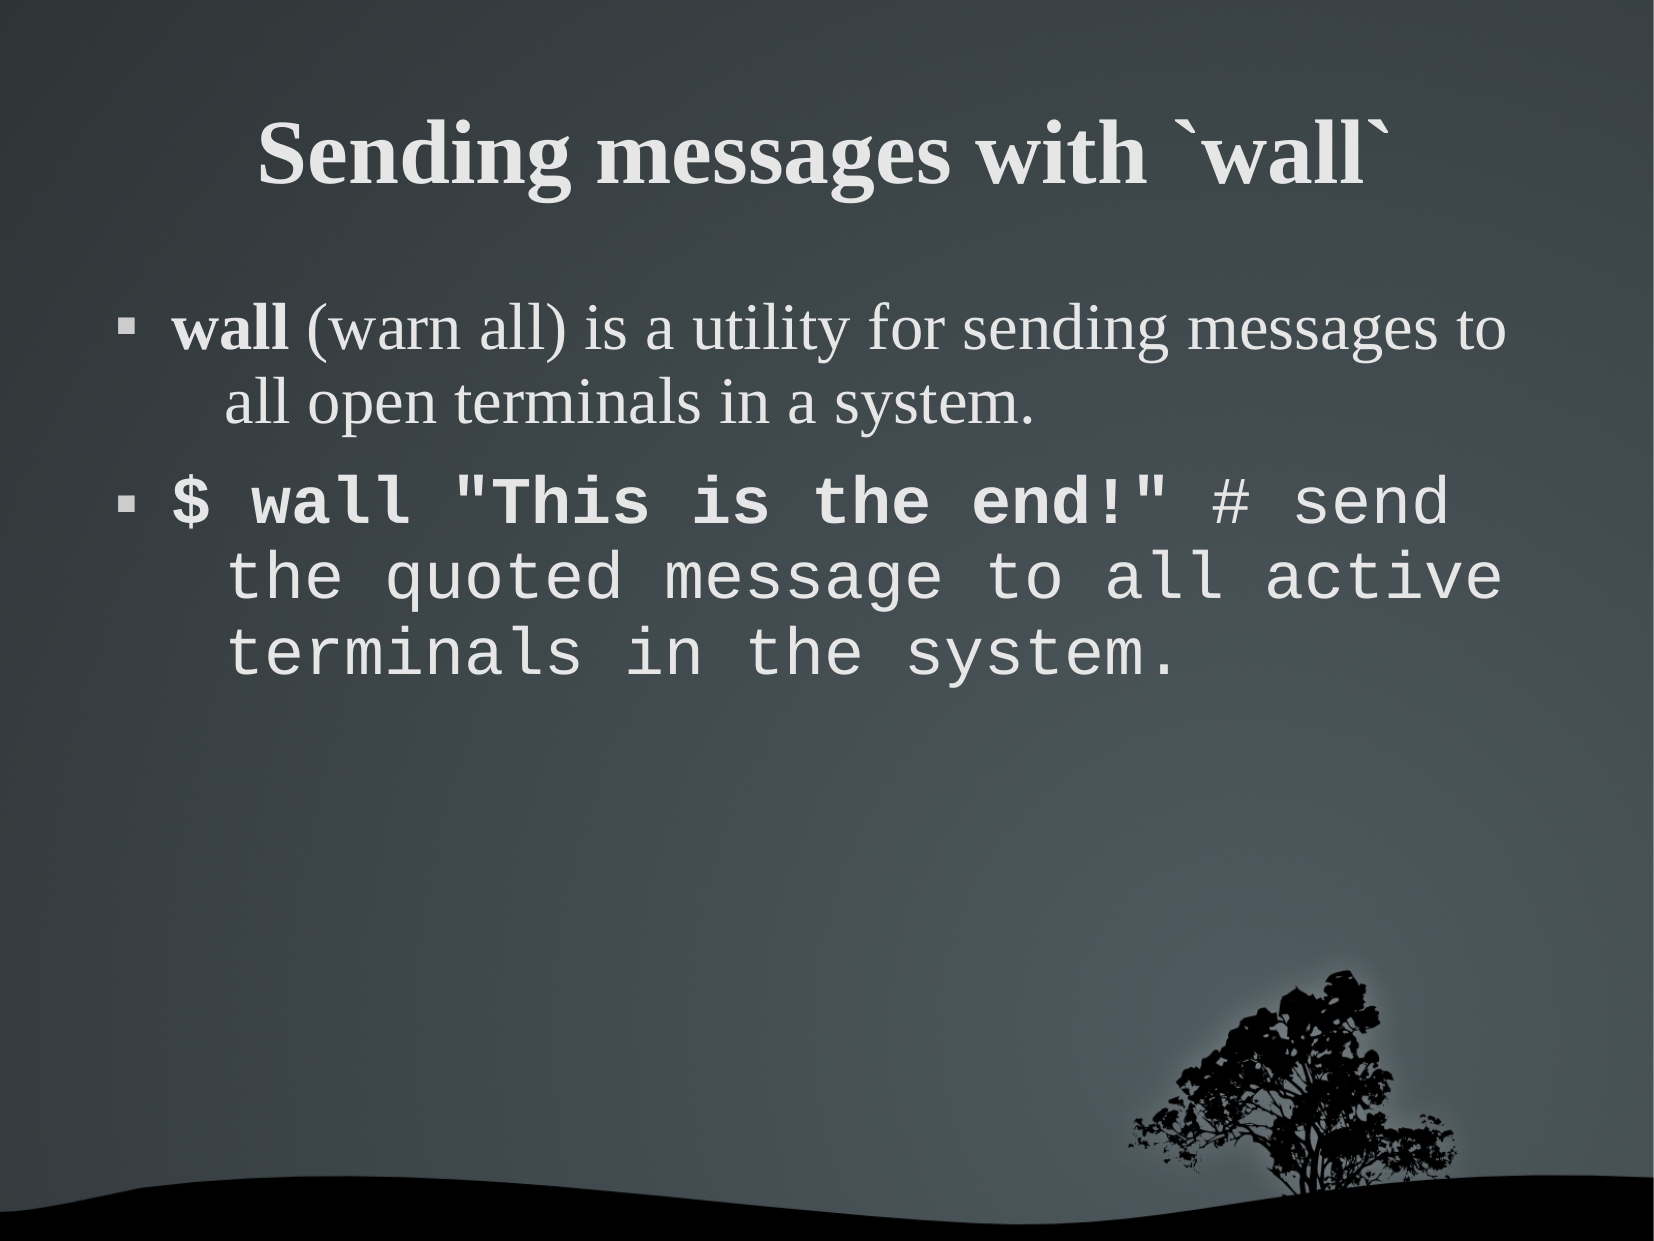

# Sending messages with `wall`
wall (warn all) is a utility for sending messages to all open terminals in a system.
$ wall "This is the end!" # send the quoted message to all active terminals in the system.